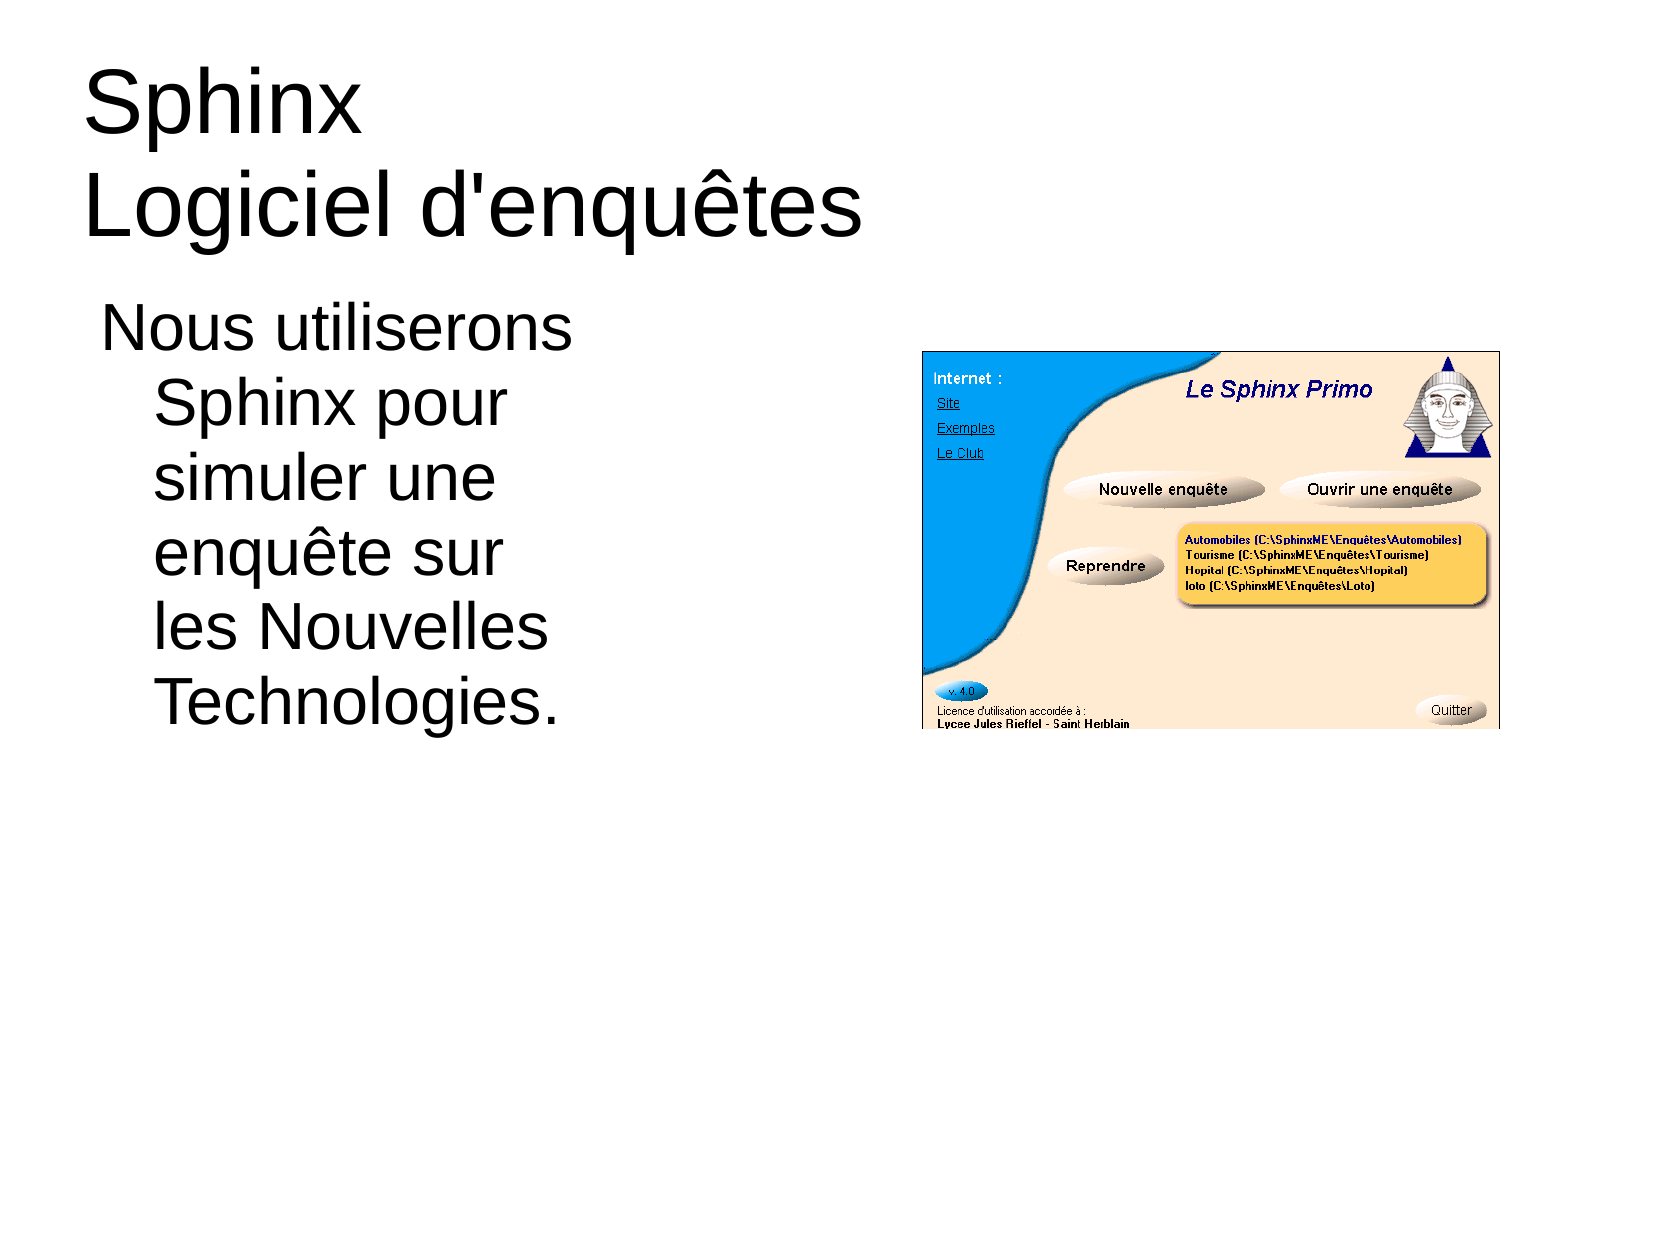

# Sphinx Logiciel d'enquêtes
Nous utiliserons Sphinx pour simuler une enquête sur les Nouvelles Technologies.